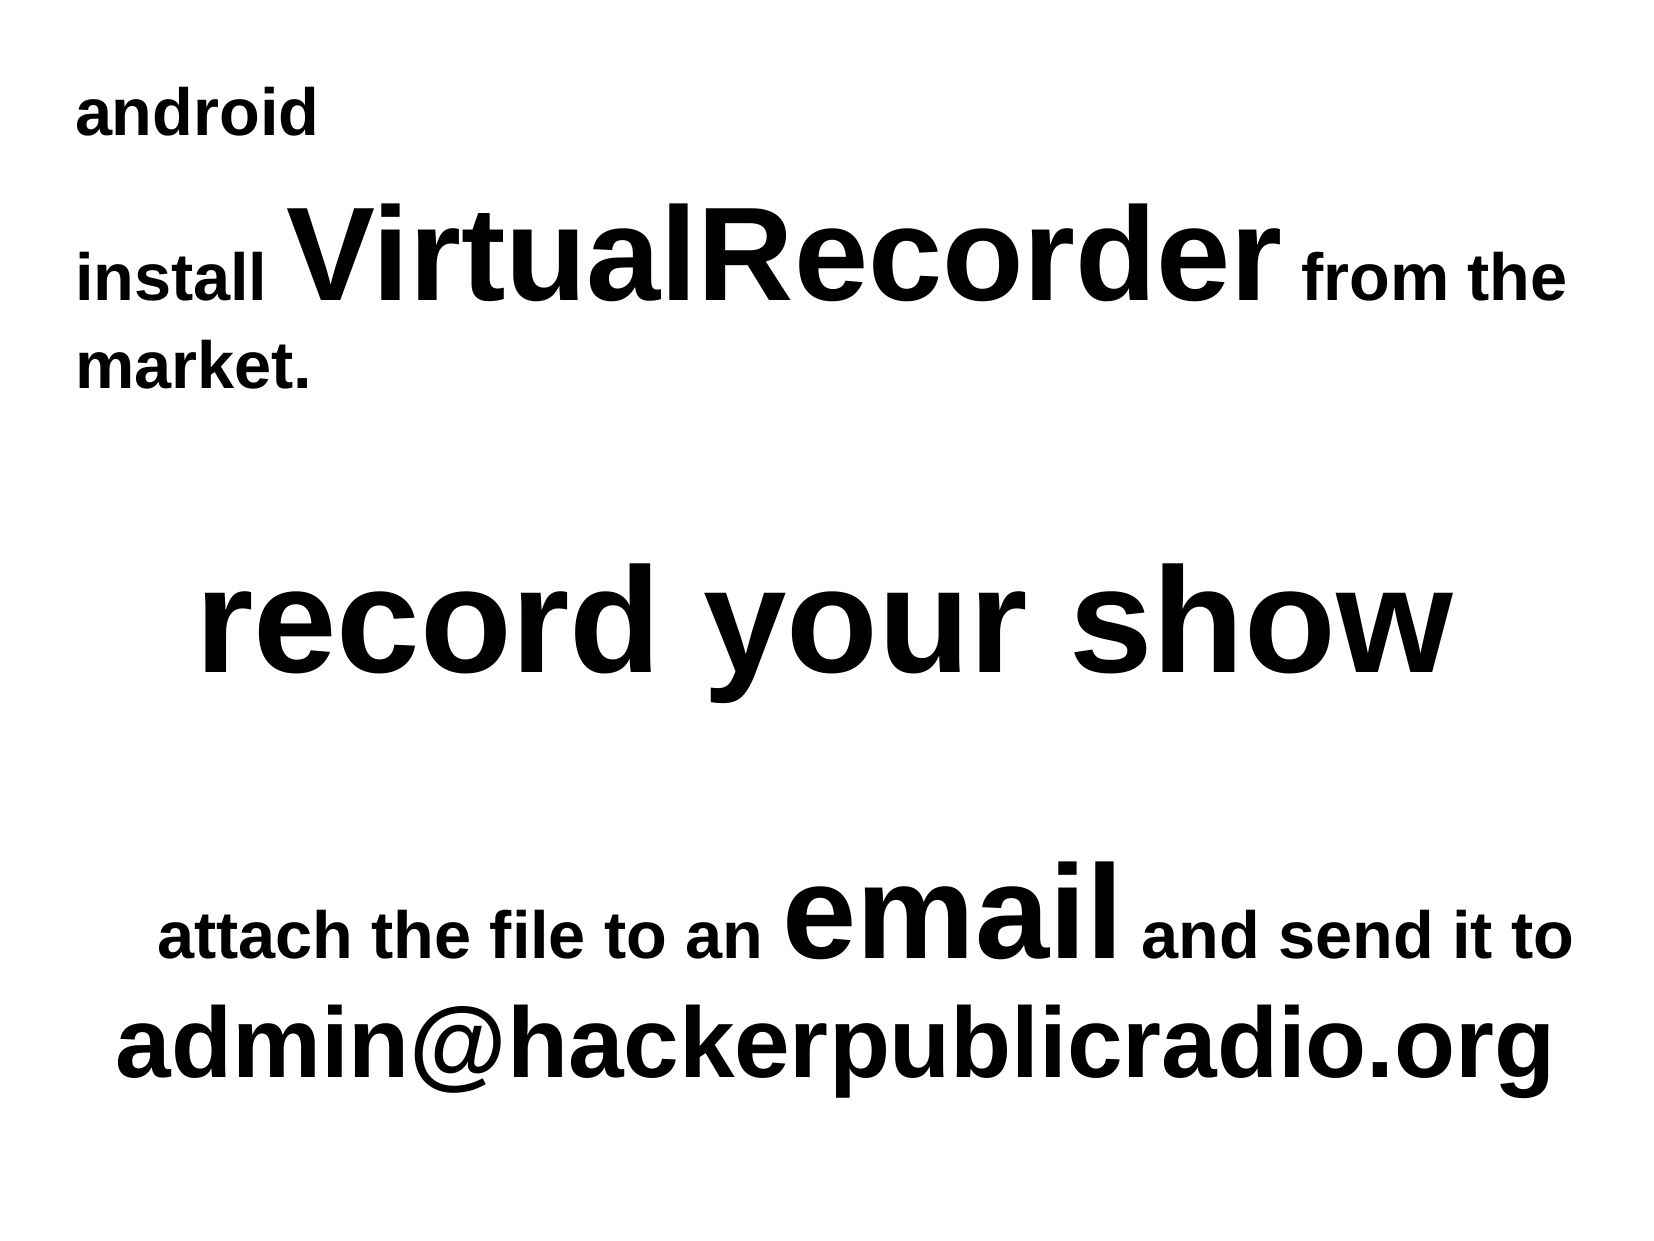

# android
install VirtualRecorder from the market.
record your show
attach the file to an email and send it to admin@hackerpublicradio.org